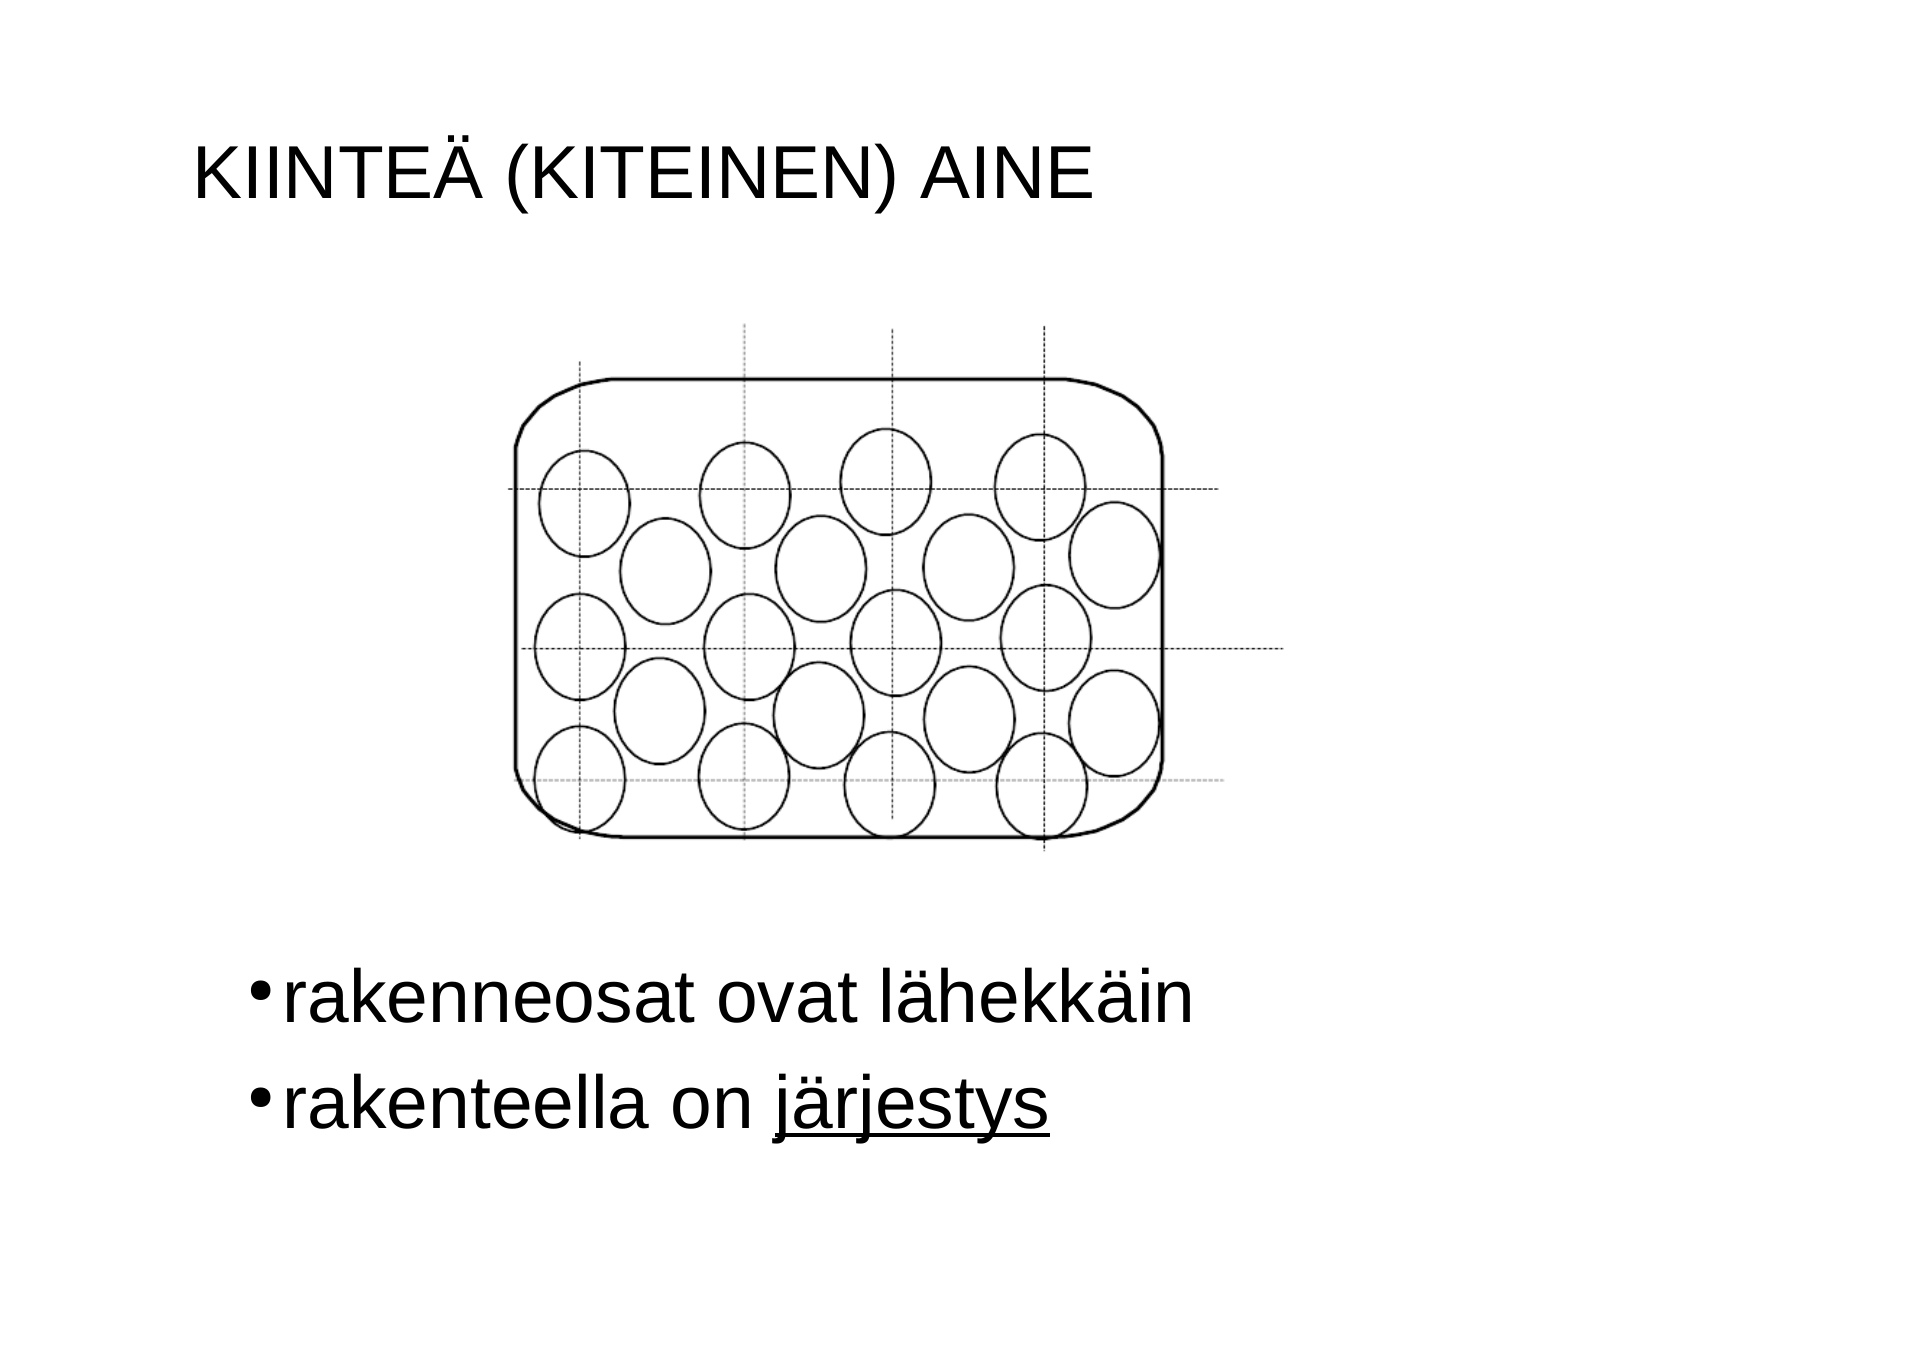

KIINTEÄ (KITEINEN) AINE
rakenneosat ovat lähekkäin
rakenteella on järjestys